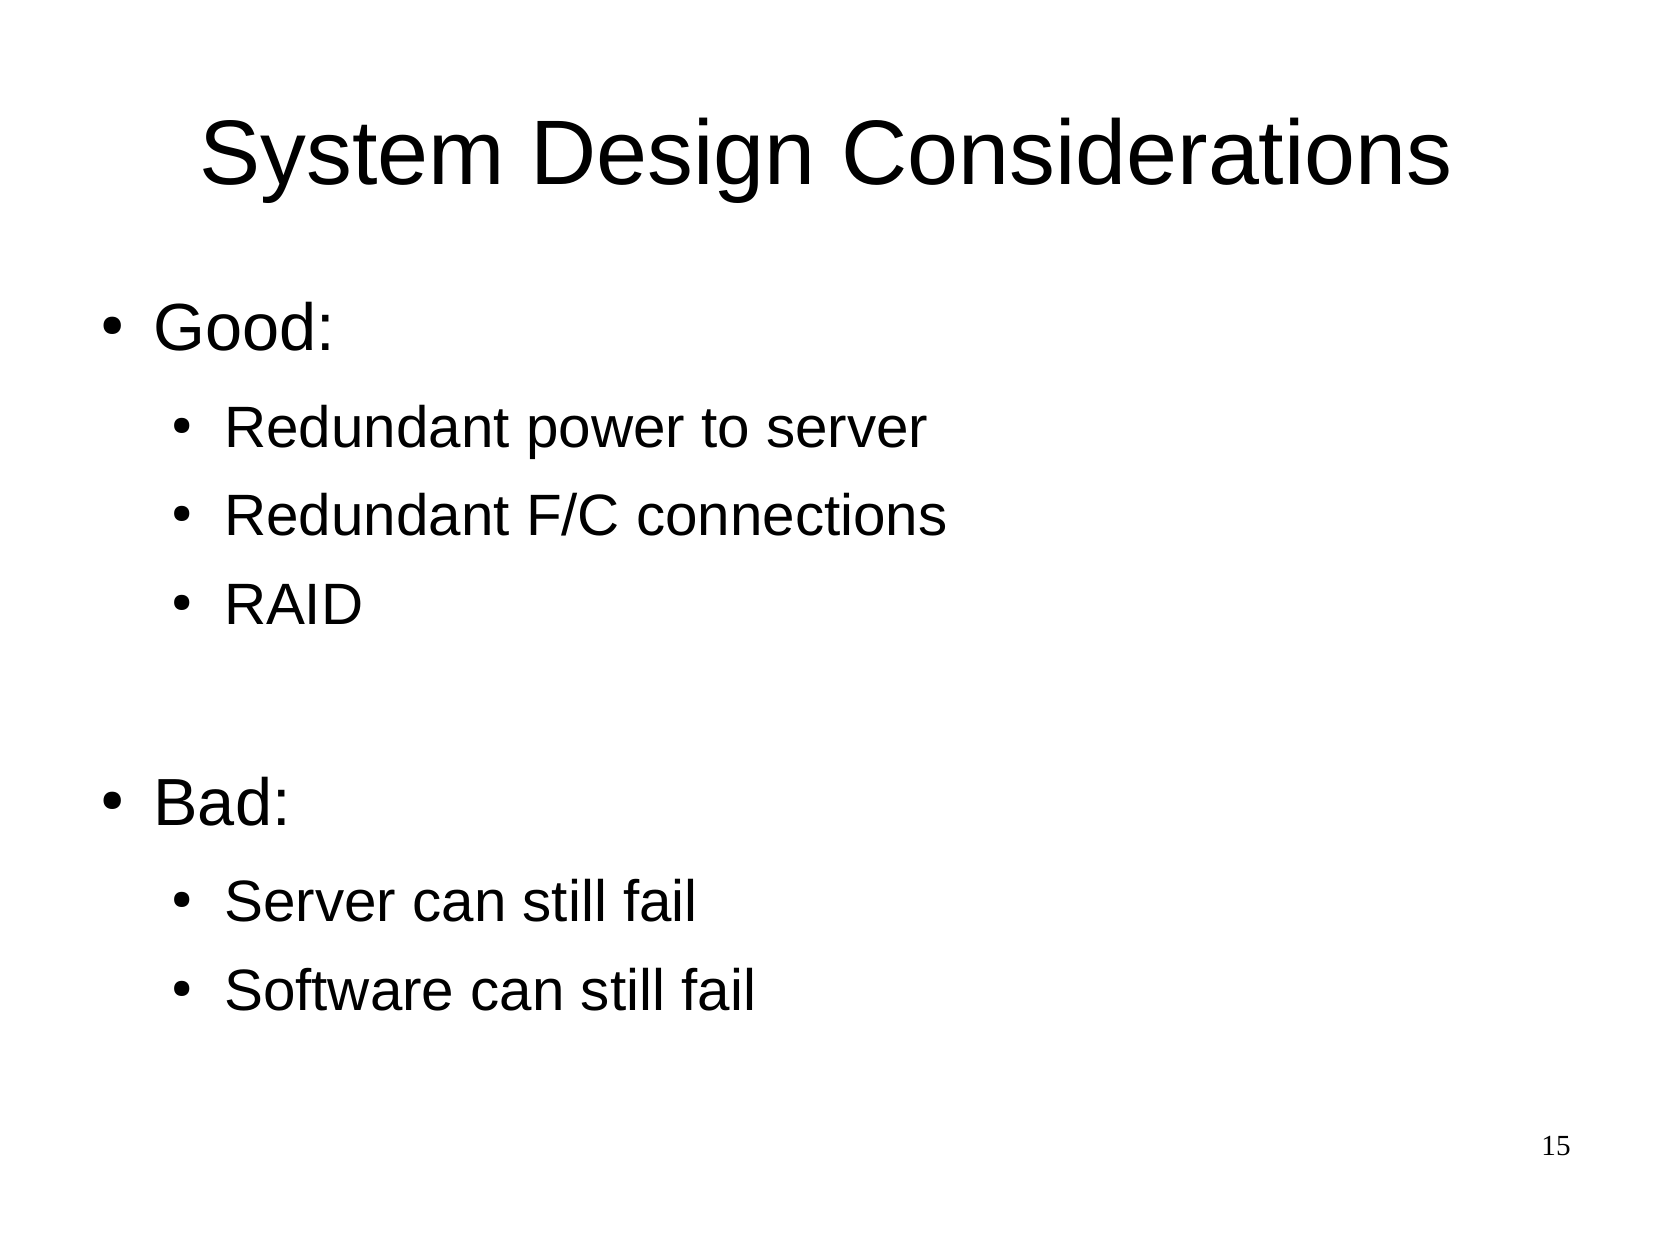

# System Design Considerations
Good:
Redundant power to server
Redundant F/C connections
RAID
Bad:
Server can still fail
Software can still fail
15